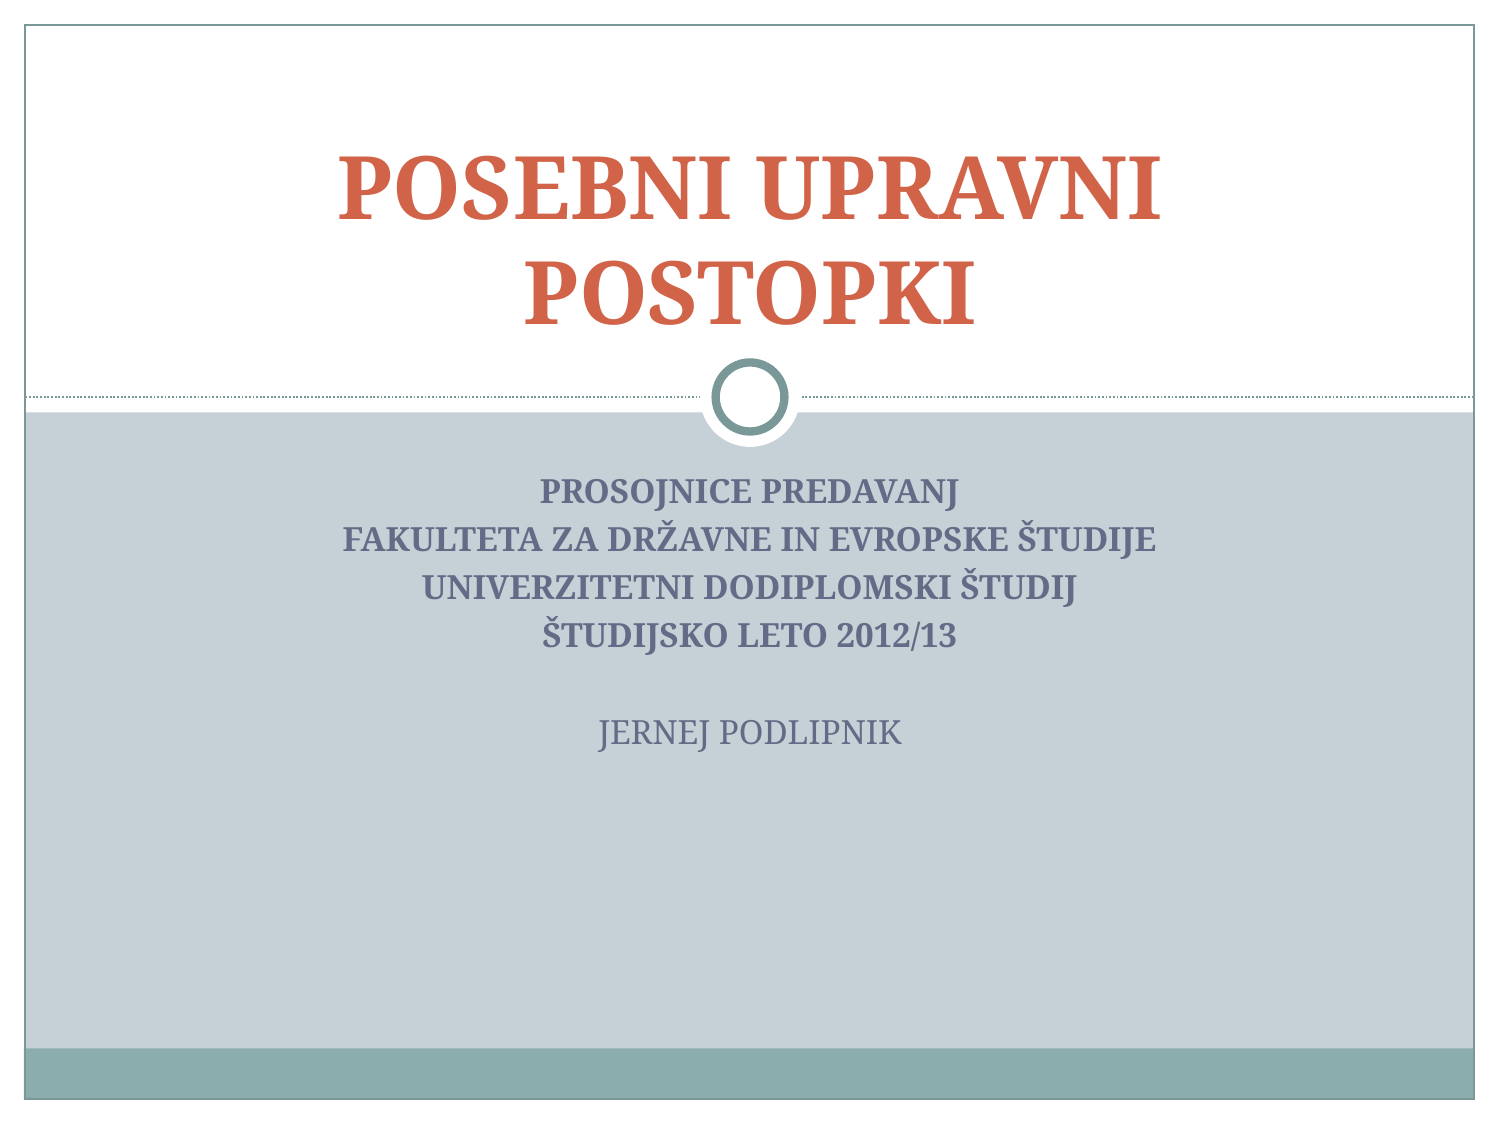

# POSEBNI UPRAVNI POSTOPKI
PROSOJNICE PREDAVANJ
FAKULTETA ZA DRŽAVNE IN EVROPSKE ŠTUDIJE
UNIVERZITETNI DODIPLOMSKI ŠTUDIJ
ŠTUDIJSKO LETO 2012/13
JERNEJ PODLIPNIK